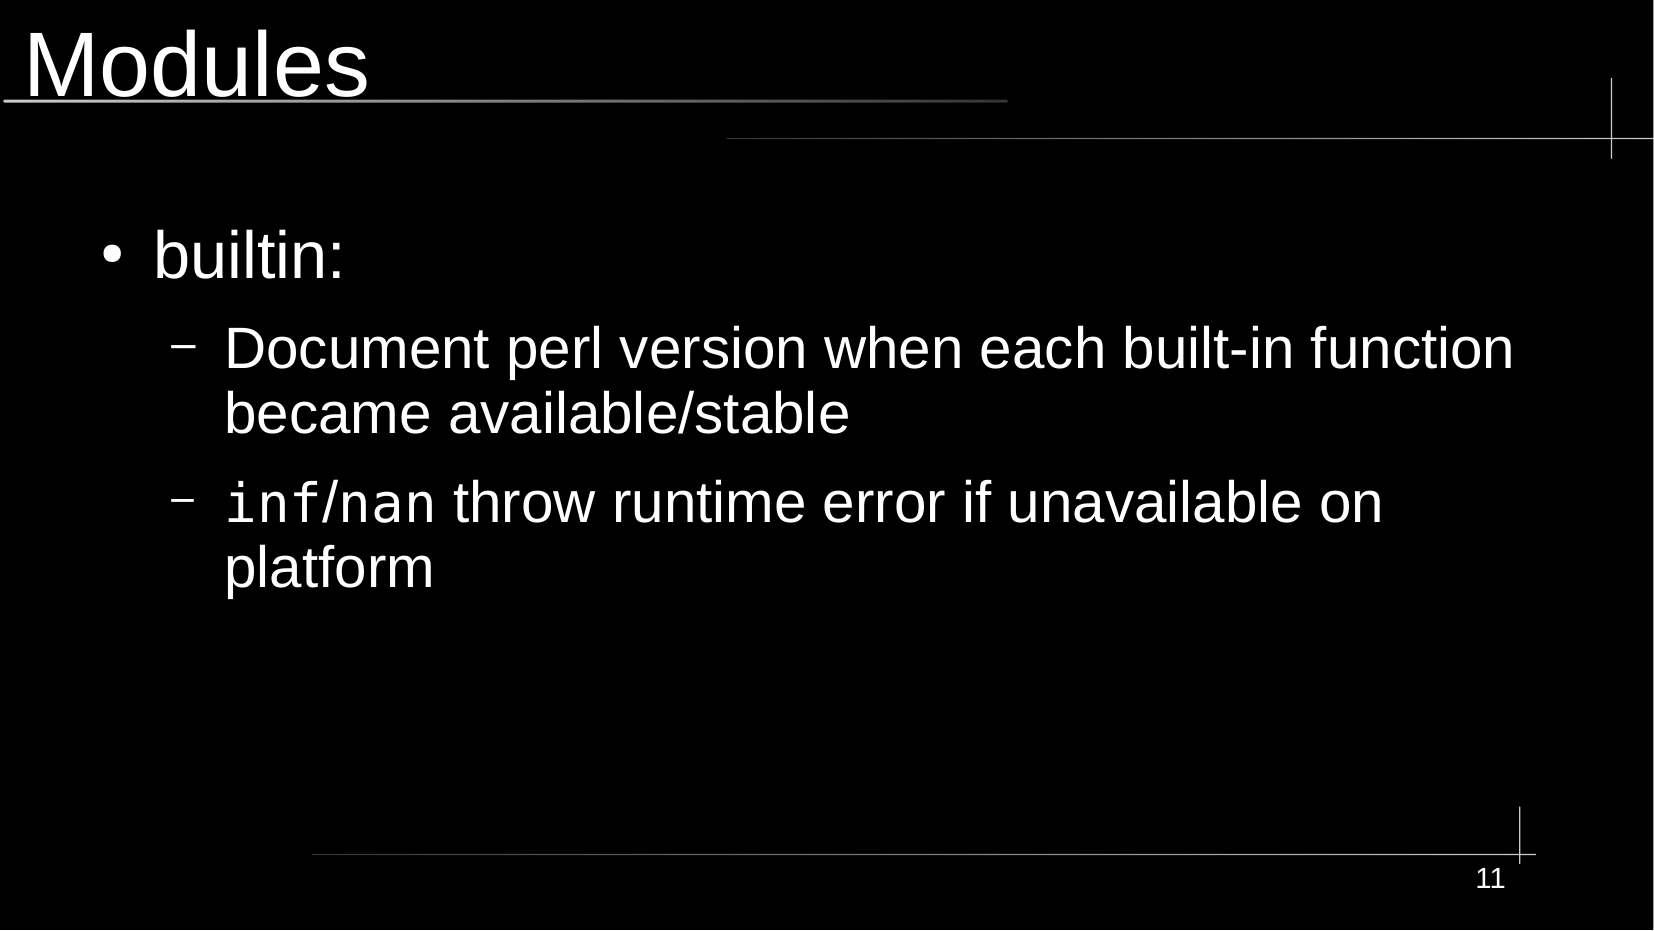

# Modules
builtin:
Document perl version when each built-in function became available/stable
inf/nan throw runtime error if unavailable on platform
11